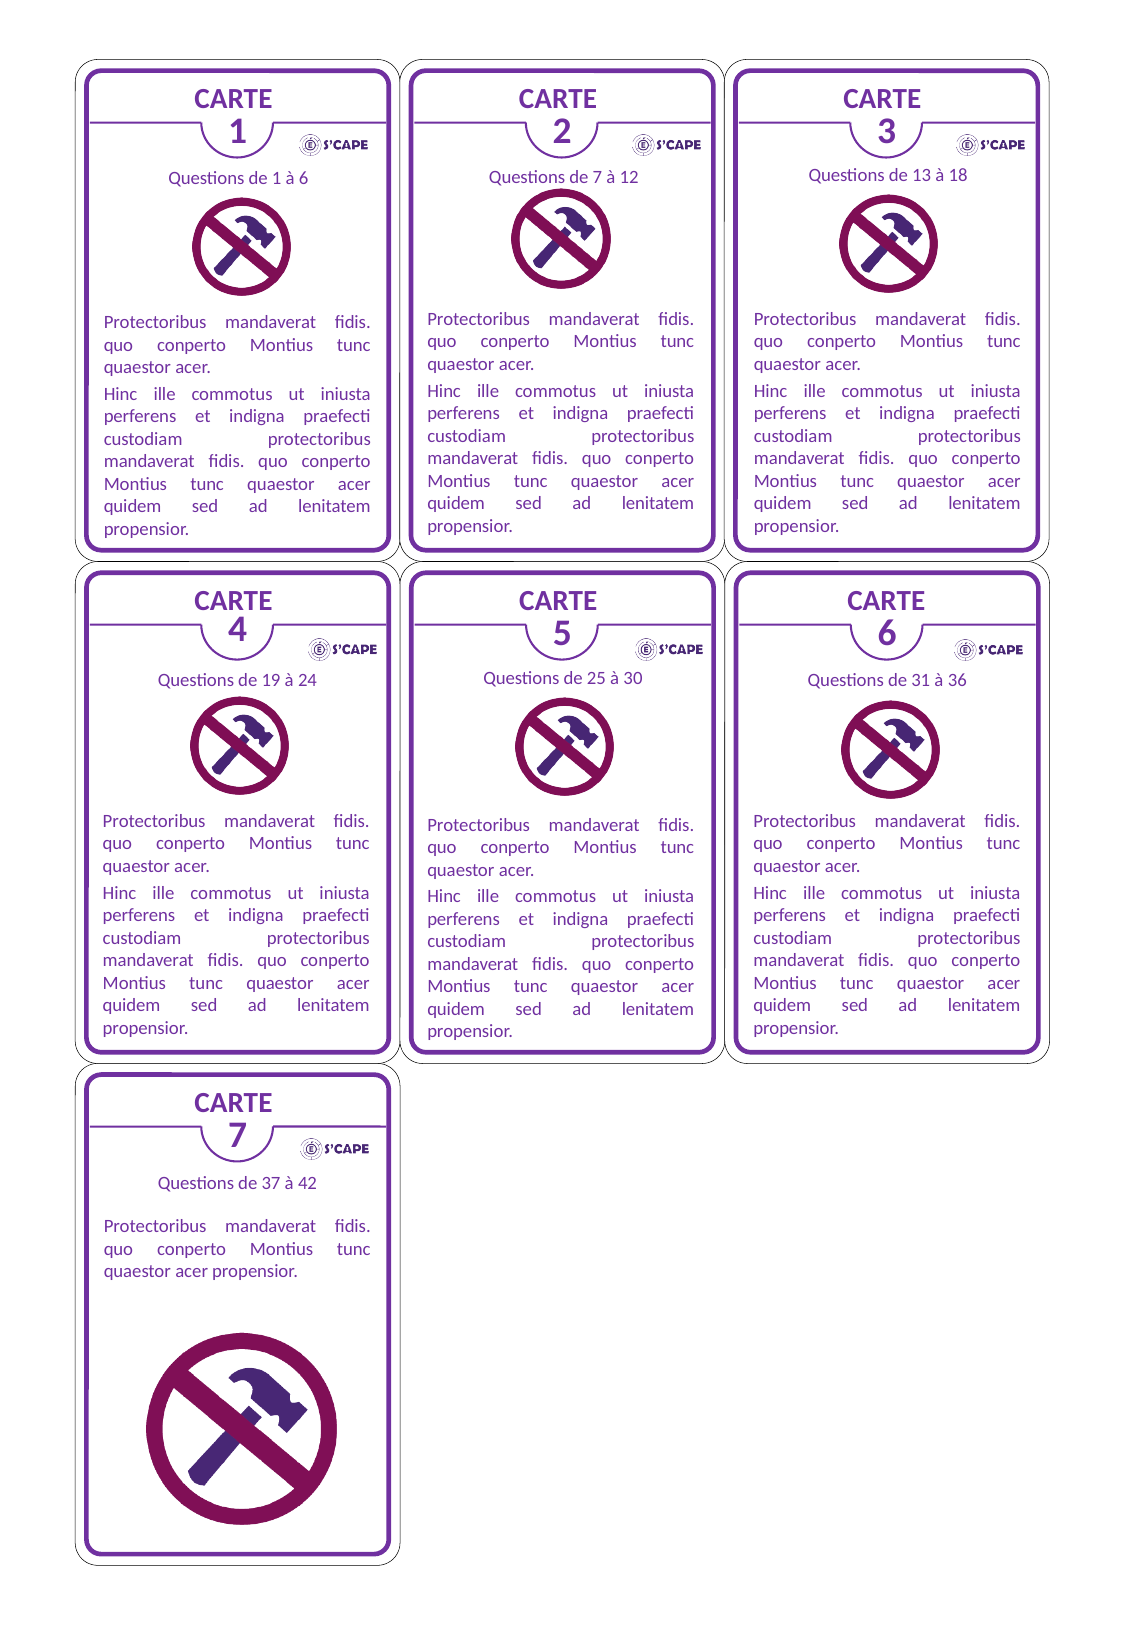

CARTE
1
Questions de 1 à 6
Protectoribus mandaverat fidis. quo conperto Montius tunc quaestor acer.
Hinc ille commotus ut iniusta perferens et indigna praefecti custodiam protectoribus mandaverat fidis. quo conperto Montius tunc quaestor acer quidem sed ad lenitatem propensior.
CARTE
2
Questions de 7 à 12
Protectoribus mandaverat fidis. quo conperto Montius tunc quaestor acer.
Hinc ille commotus ut iniusta perferens et indigna praefecti custodiam protectoribus mandaverat fidis. quo conperto Montius tunc quaestor acer quidem sed ad lenitatem propensior.
CARTE
3
Questions de 13 à 18
Protectoribus mandaverat fidis. quo conperto Montius tunc quaestor acer.
Hinc ille commotus ut iniusta perferens et indigna praefecti custodiam protectoribus mandaverat fidis. quo conperto Montius tunc quaestor acer quidem sed ad lenitatem propensior.
CARTE
4
Questions de 19 à 24
Protectoribus mandaverat fidis. quo conperto Montius tunc quaestor acer.
Hinc ille commotus ut iniusta perferens et indigna praefecti custodiam protectoribus mandaverat fidis. quo conperto Montius tunc quaestor acer quidem sed ad lenitatem propensior.
CARTE
5
Questions de 25 à 30
Protectoribus mandaverat fidis. quo conperto Montius tunc quaestor acer.
Hinc ille commotus ut iniusta perferens et indigna praefecti custodiam protectoribus mandaverat fidis. quo conperto Montius tunc quaestor acer quidem sed ad lenitatem propensior.
CARTE
6
Questions de 31 à 36
Protectoribus mandaverat fidis. quo conperto Montius tunc quaestor acer.
Hinc ille commotus ut iniusta perferens et indigna praefecti custodiam protectoribus mandaverat fidis. quo conperto Montius tunc quaestor acer quidem sed ad lenitatem propensior.
CARTE
7
Questions de 37 à 42
Protectoribus mandaverat fidis. quo conperto Montius tunc quaestor acer propensior.